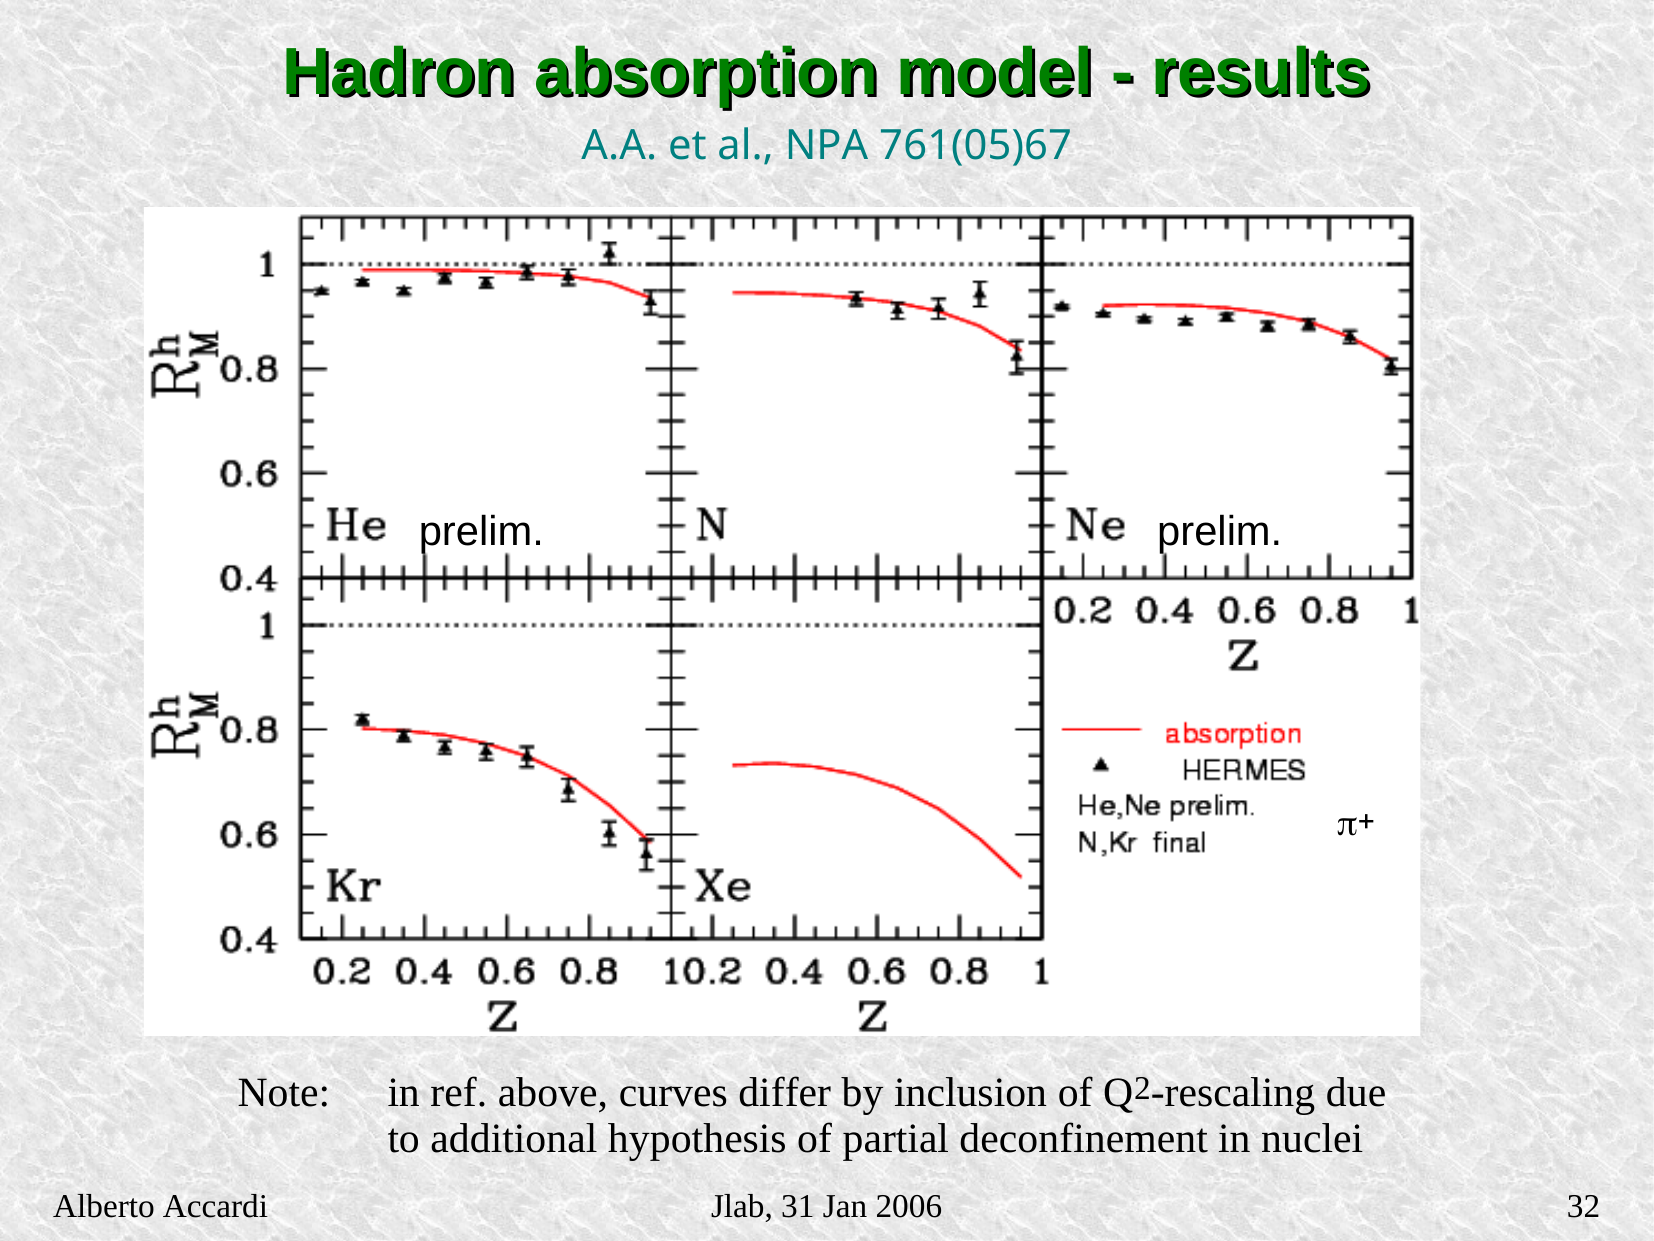

Hadron absorption model - results
A.A. et al., NPA 761(05)67
prelim.
prelim.
p+
Note: 	in ref. above, curves differ by inclusion of Q2-rescaling due
		to additional hypothesis of partial deconfinement in nuclei
Alberto Accardi
Padova U.
32